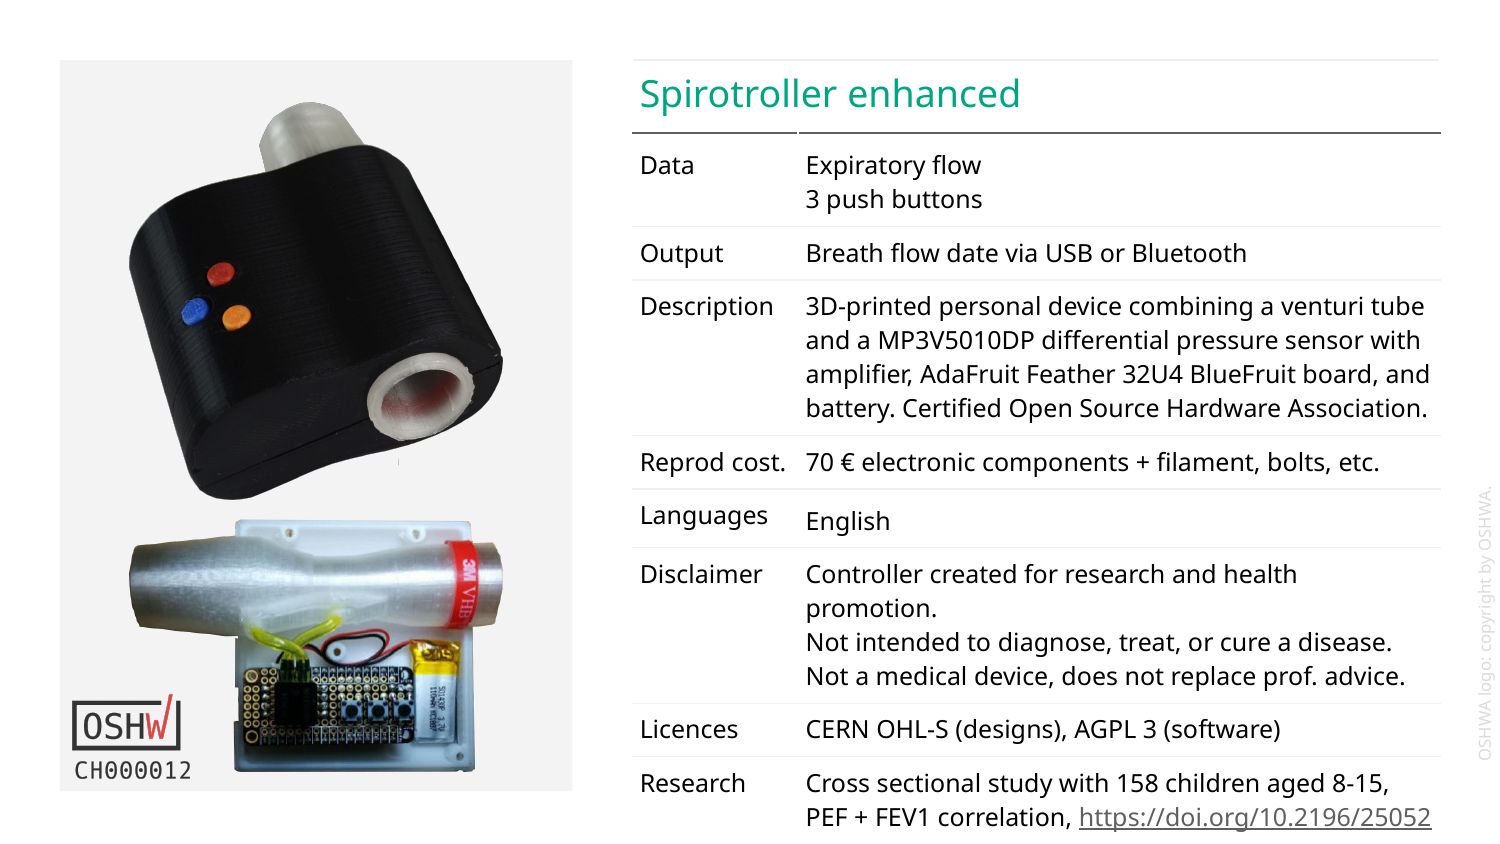

| Spirotroller enhanced | |
| --- | --- |
| Data | Expiratory flow 3 push buttons |
| Output | Breath flow date via USB or Bluetooth |
| Description | 3D-printed personal device combining a venturi tube and a MP3V5010DP differential pressure sensor with amplifier, AdaFruit Feather 32U4 BlueFruit board, and battery. Certified Open Source Hardware Association. |
| Reprod cost. | 70 € electronic components + filament, bolts, etc. |
| Languages | English |
| Disclaimer | Controller created for research and health promotion. Not intended to diagnose, treat, or cure a disease. Not a medical device, does not replace prof. advice. |
| Licences | CERN OHL-S (designs), AGPL 3 (software) |
| Research | Cross sectional study with 158 children aged 8-15, PEF + FEV1 correlation, https://doi.org/10.2196/25052 |
| Website | www.breathinggames.net/spirotroller-enhanced |
OSHWA logo: copyright by OSHWA.